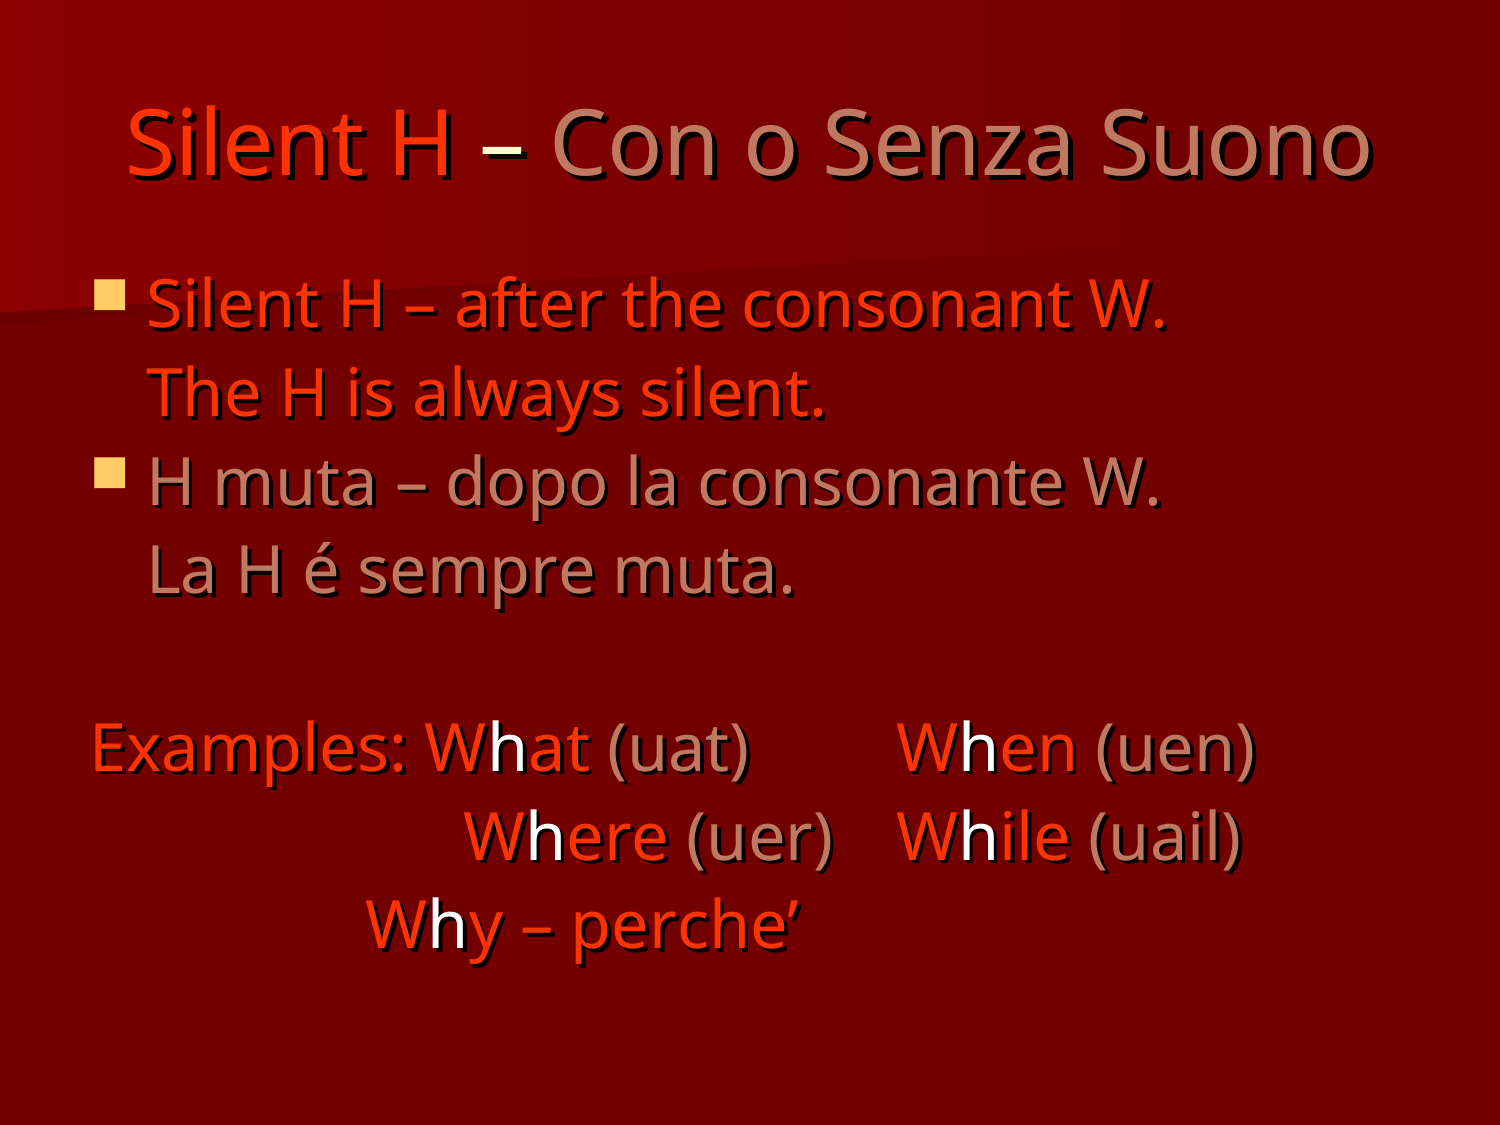

# Silent H – Con o Senza Suono
Silent H – after the consonant W.
	The H is always silent.
H muta – dopo la consonante W.
	La H é sempre muta.
Examples: What (uat) 	When (uen)
			 Where (uer)	While (uail)
 Why – perche’